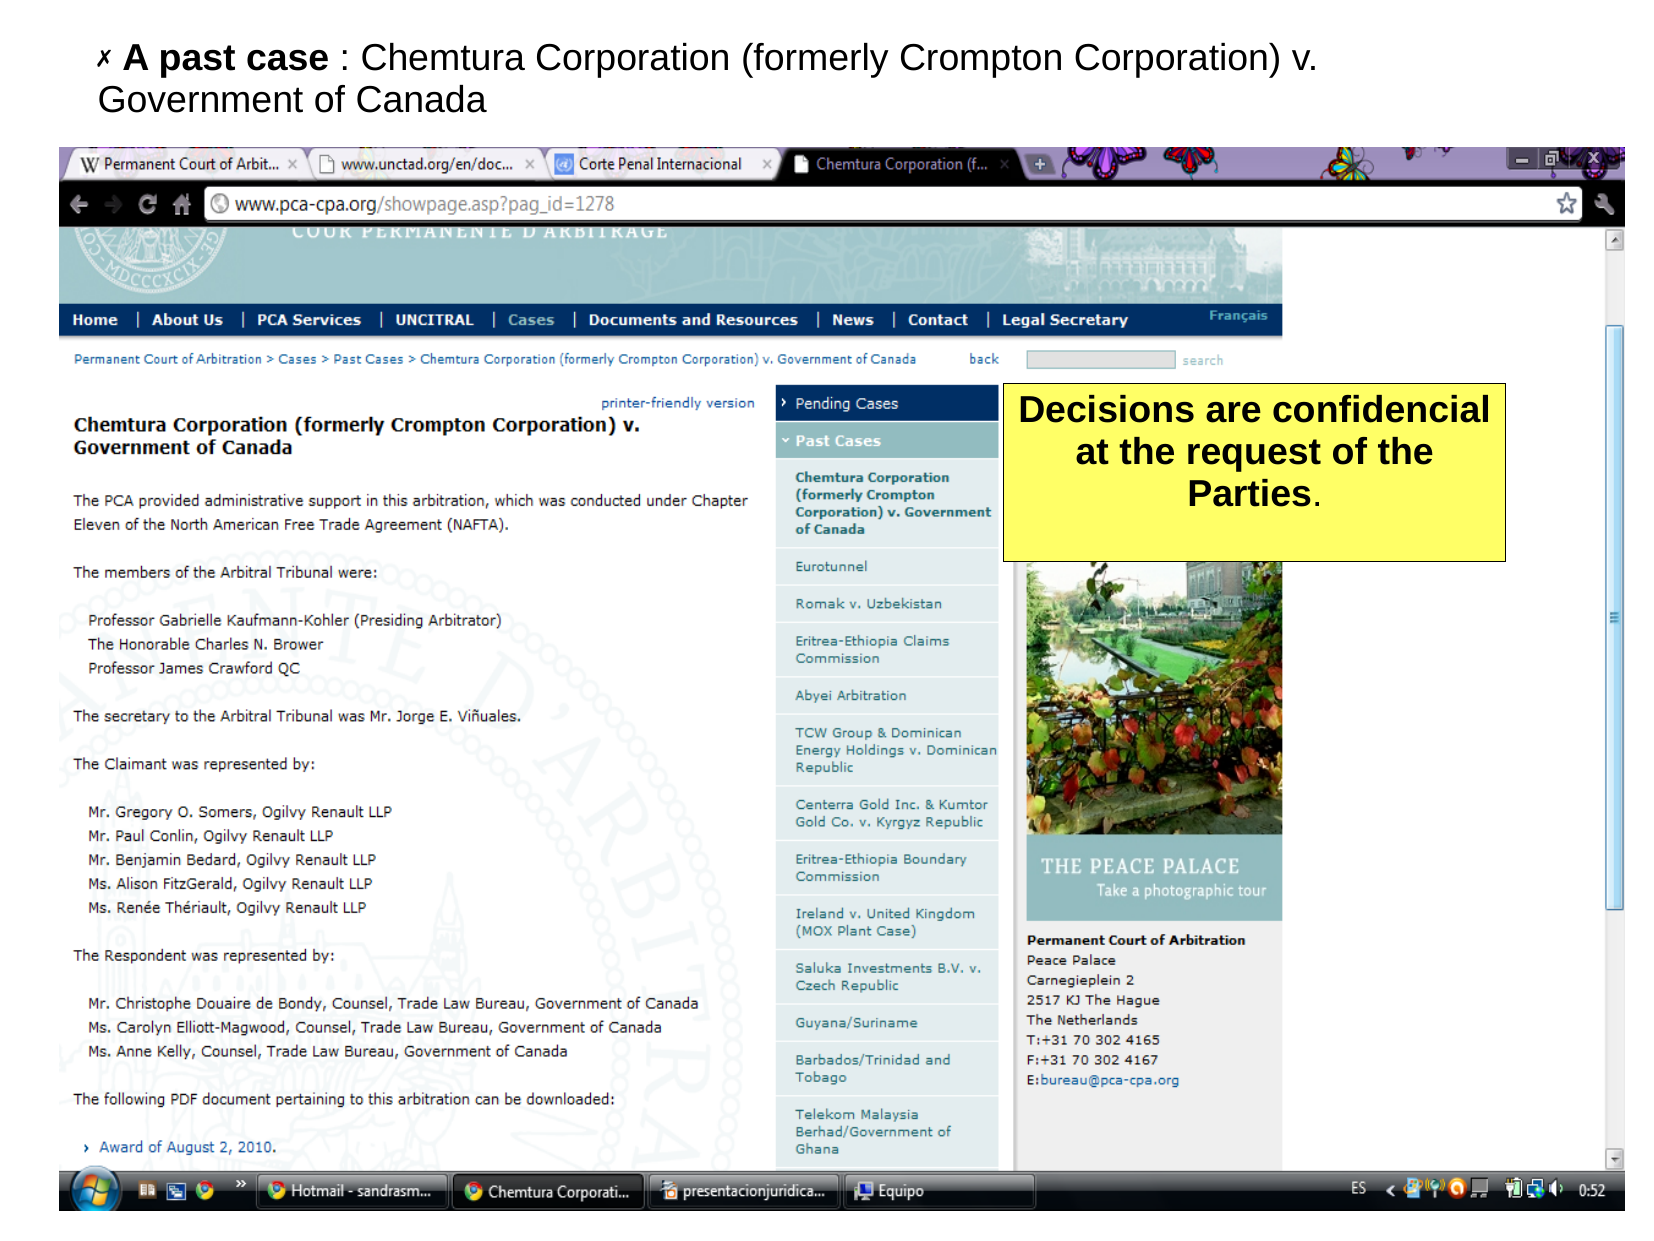

A past case : Chemtura Corporation (formerly Crompton Corporation) v. Government of Canada
Decisions are confidencial
at the request of the
Parties.
26
NEOTRANS